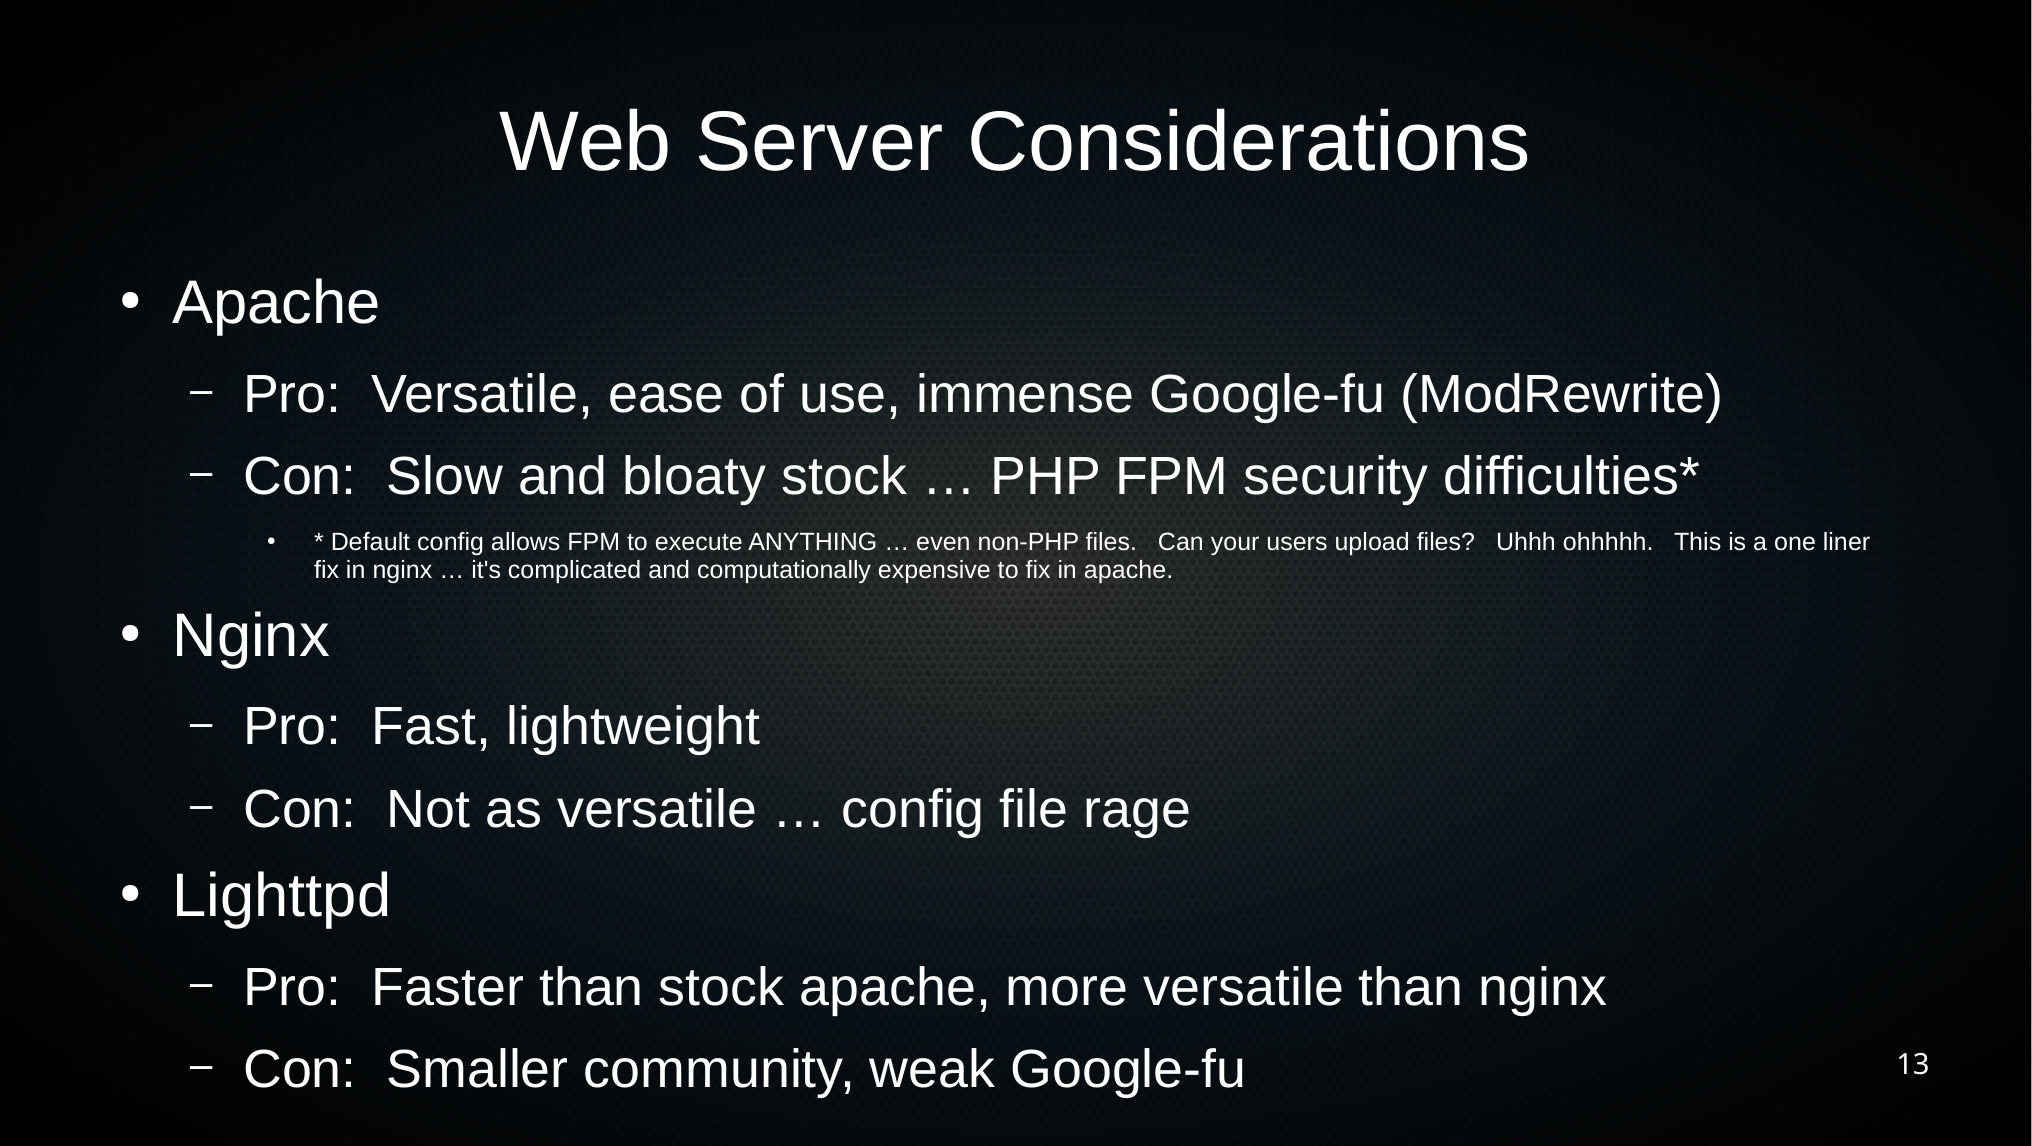

# Web Server Considerations
Apache
Pro: Versatile, ease of use, immense Google-fu (ModRewrite)
Con: Slow and bloaty stock … PHP FPM security difficulties*
* Default config allows FPM to execute ANYTHING … even non-PHP files. Can your users upload files? Uhhh ohhhhh. This is a one liner fix in nginx … it's complicated and computationally expensive to fix in apache.
Nginx
Pro: Fast, lightweight
Con: Not as versatile … config file rage
Lighttpd
Pro: Faster than stock apache, more versatile than nginx
Con: Smaller community, weak Google-fu
13